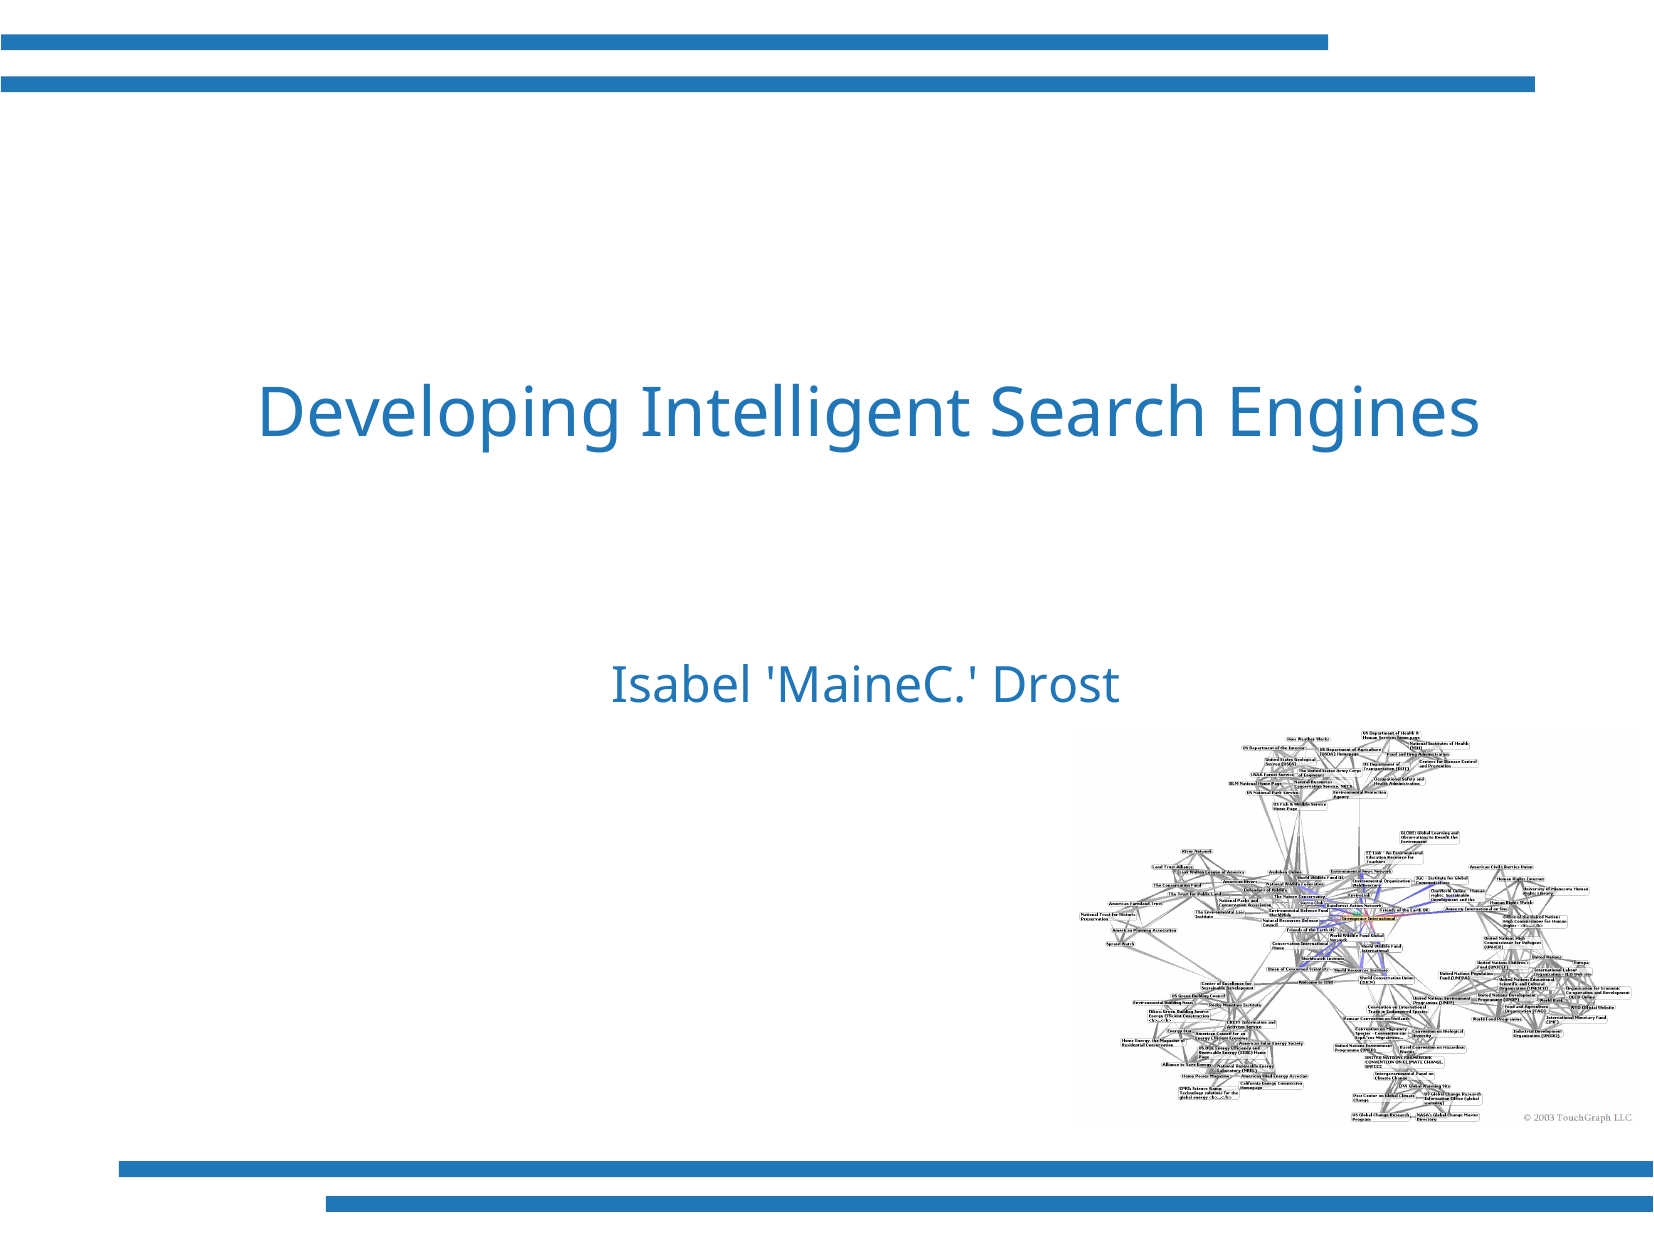

The intelligent Web searcher
Developing Intelligent Search Engines
Isabel 'MaineC.' Drost